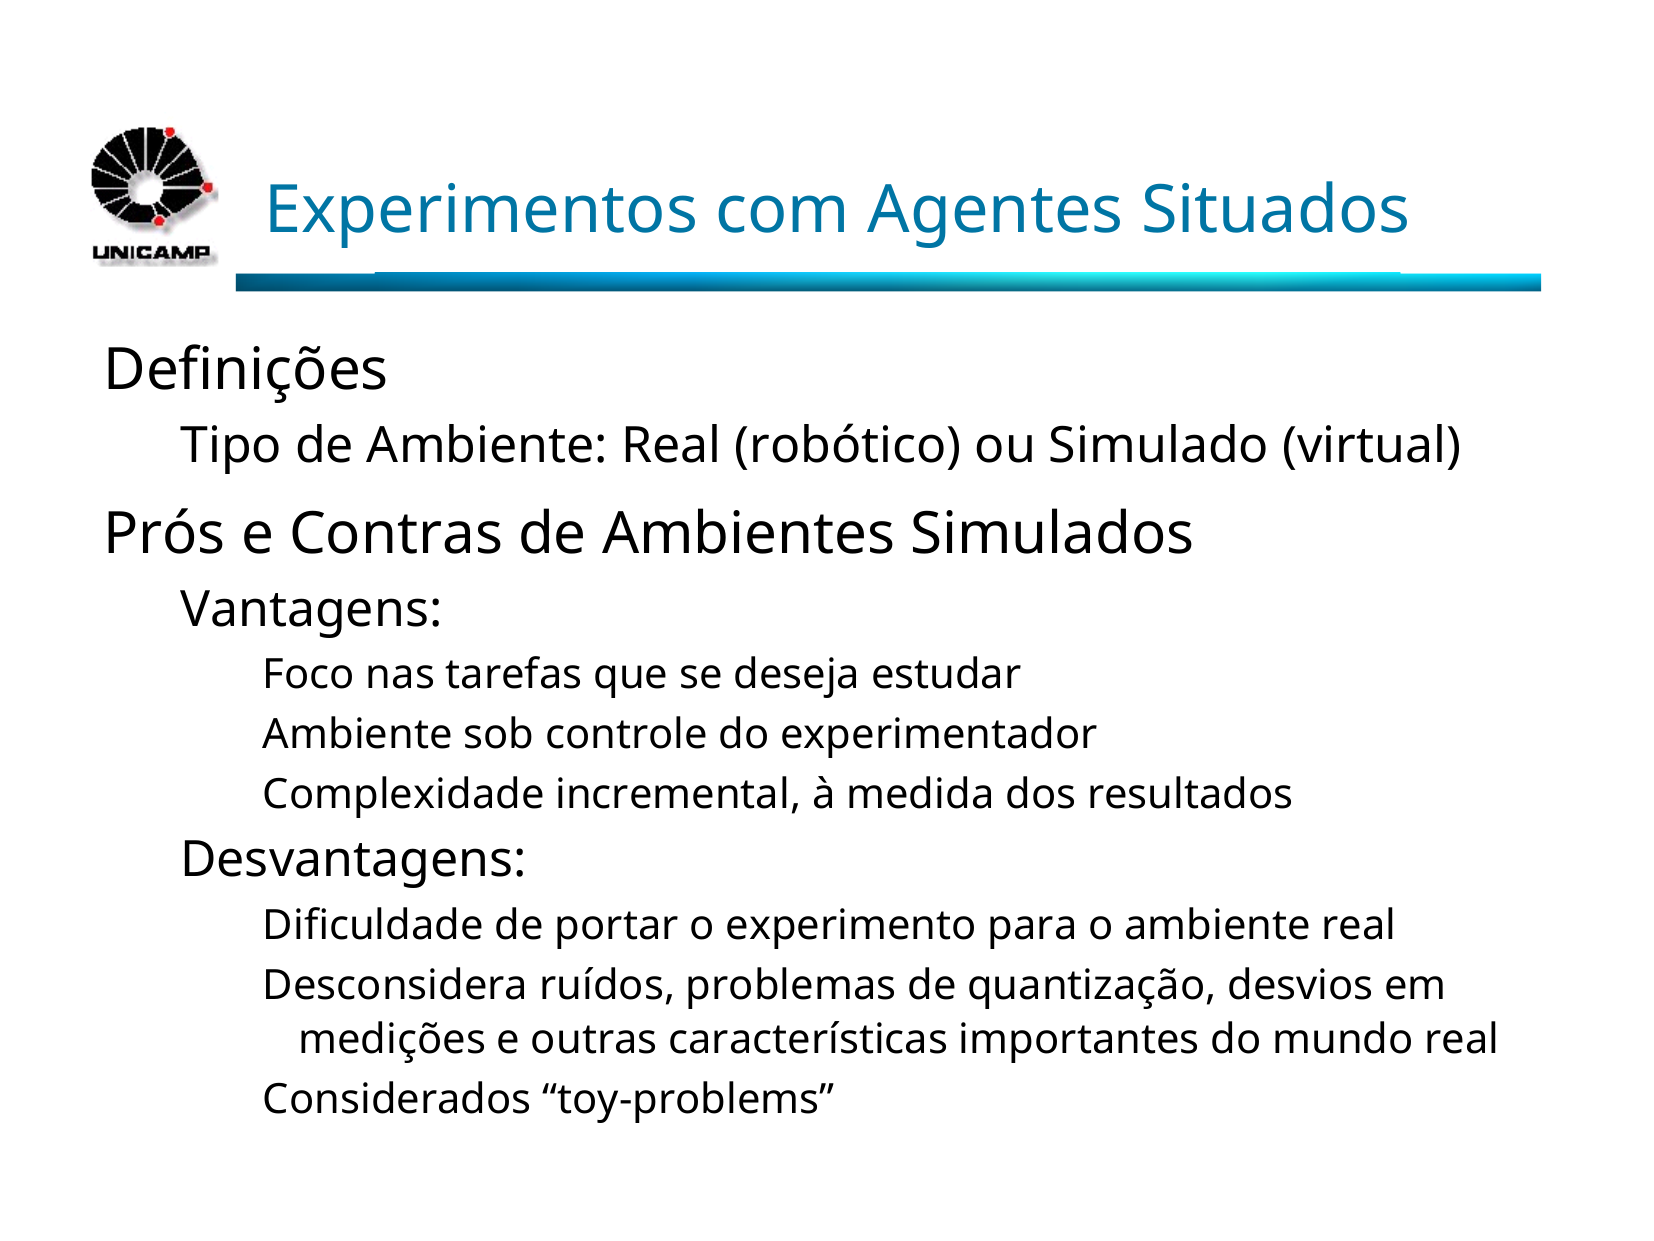

# Experimentos com Agentes Situados
Definições
Tipo de Ambiente: Real (robótico) ou Simulado (virtual)
Prós e Contras de Ambientes Simulados
Vantagens:
Foco nas tarefas que se deseja estudar
Ambiente sob controle do experimentador
Complexidade incremental, à medida dos resultados
Desvantagens:
Dificuldade de portar o experimento para o ambiente real
Desconsidera ruídos, problemas de quantização, desvios em medições e outras características importantes do mundo real
Considerados “toy-problems”